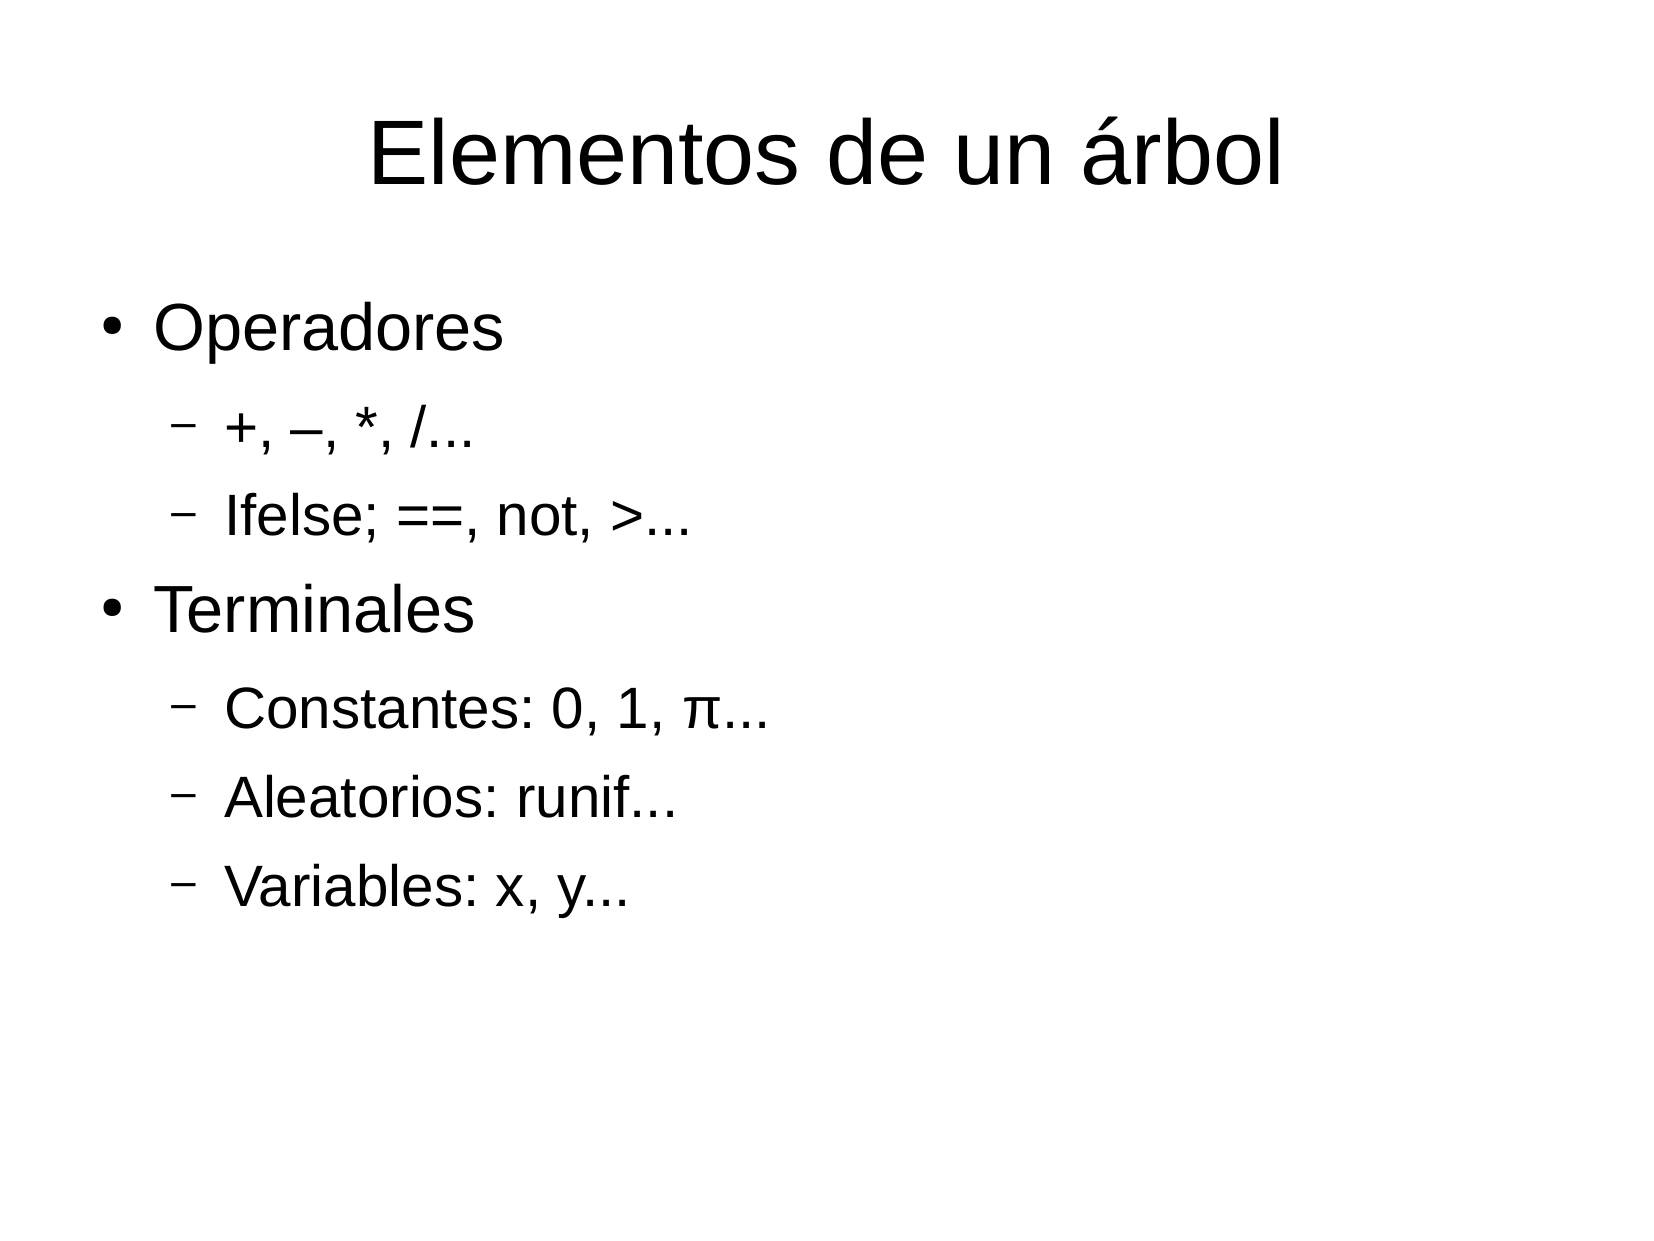

# Elementos de un árbol
Operadores
+, –, *, /...
Ifelse; ==, not, >...
Terminales
Constantes: 0, 1, π...
Aleatorios: runif...
Variables: x, y...